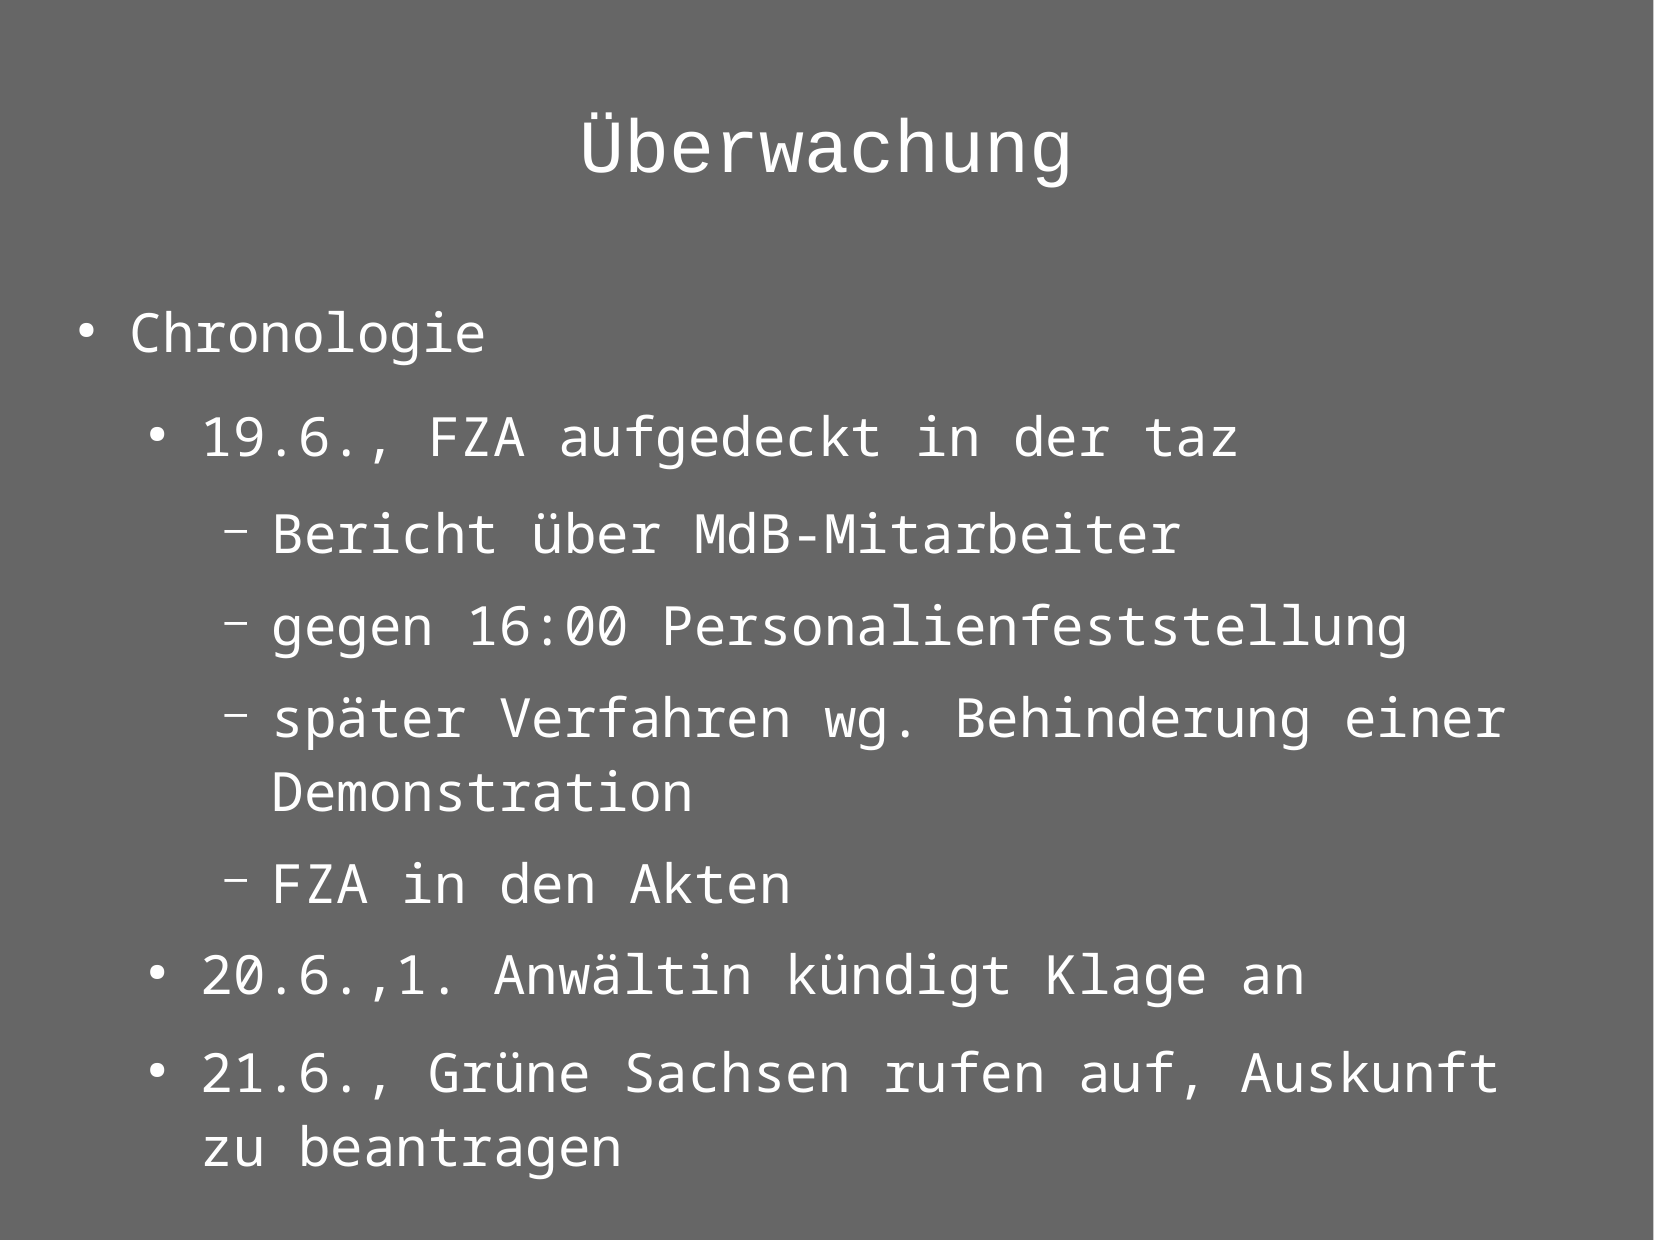

# Überwachung
Chronologie
19.6., FZA aufgedeckt in der taz
Bericht über MdB-Mitarbeiter
gegen 16:00 Personalienfeststellung
später Verfahren wg. Behinderung einer Demonstration
FZA in den Akten
20.6.,1. Anwältin kündigt Klage an
21.6., Grüne Sachsen rufen auf, Auskunft zu beantragen